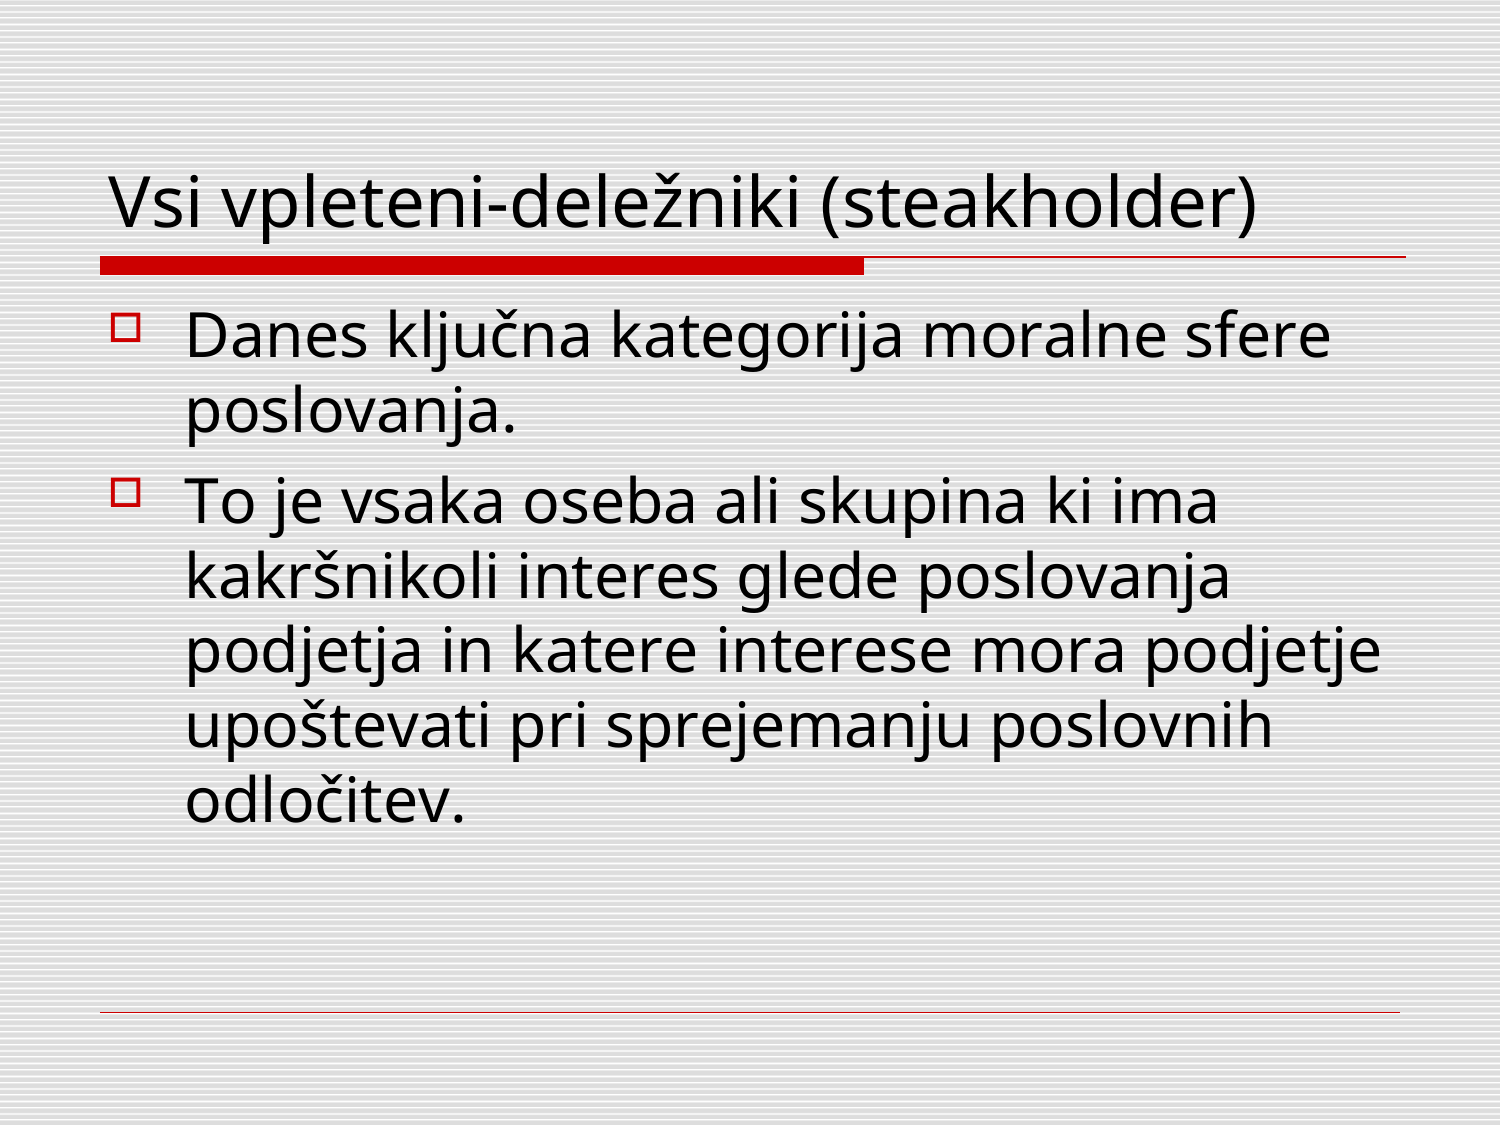

# Vsi vpleteni-deležniki (steakholder)
Danes ključna kategorija moralne sfere poslovanja.
To je vsaka oseba ali skupina ki ima kakršnikoli interes glede poslovanja podjetja in katere interese mora podjetje upoštevati pri sprejemanju poslovnih odločitev.